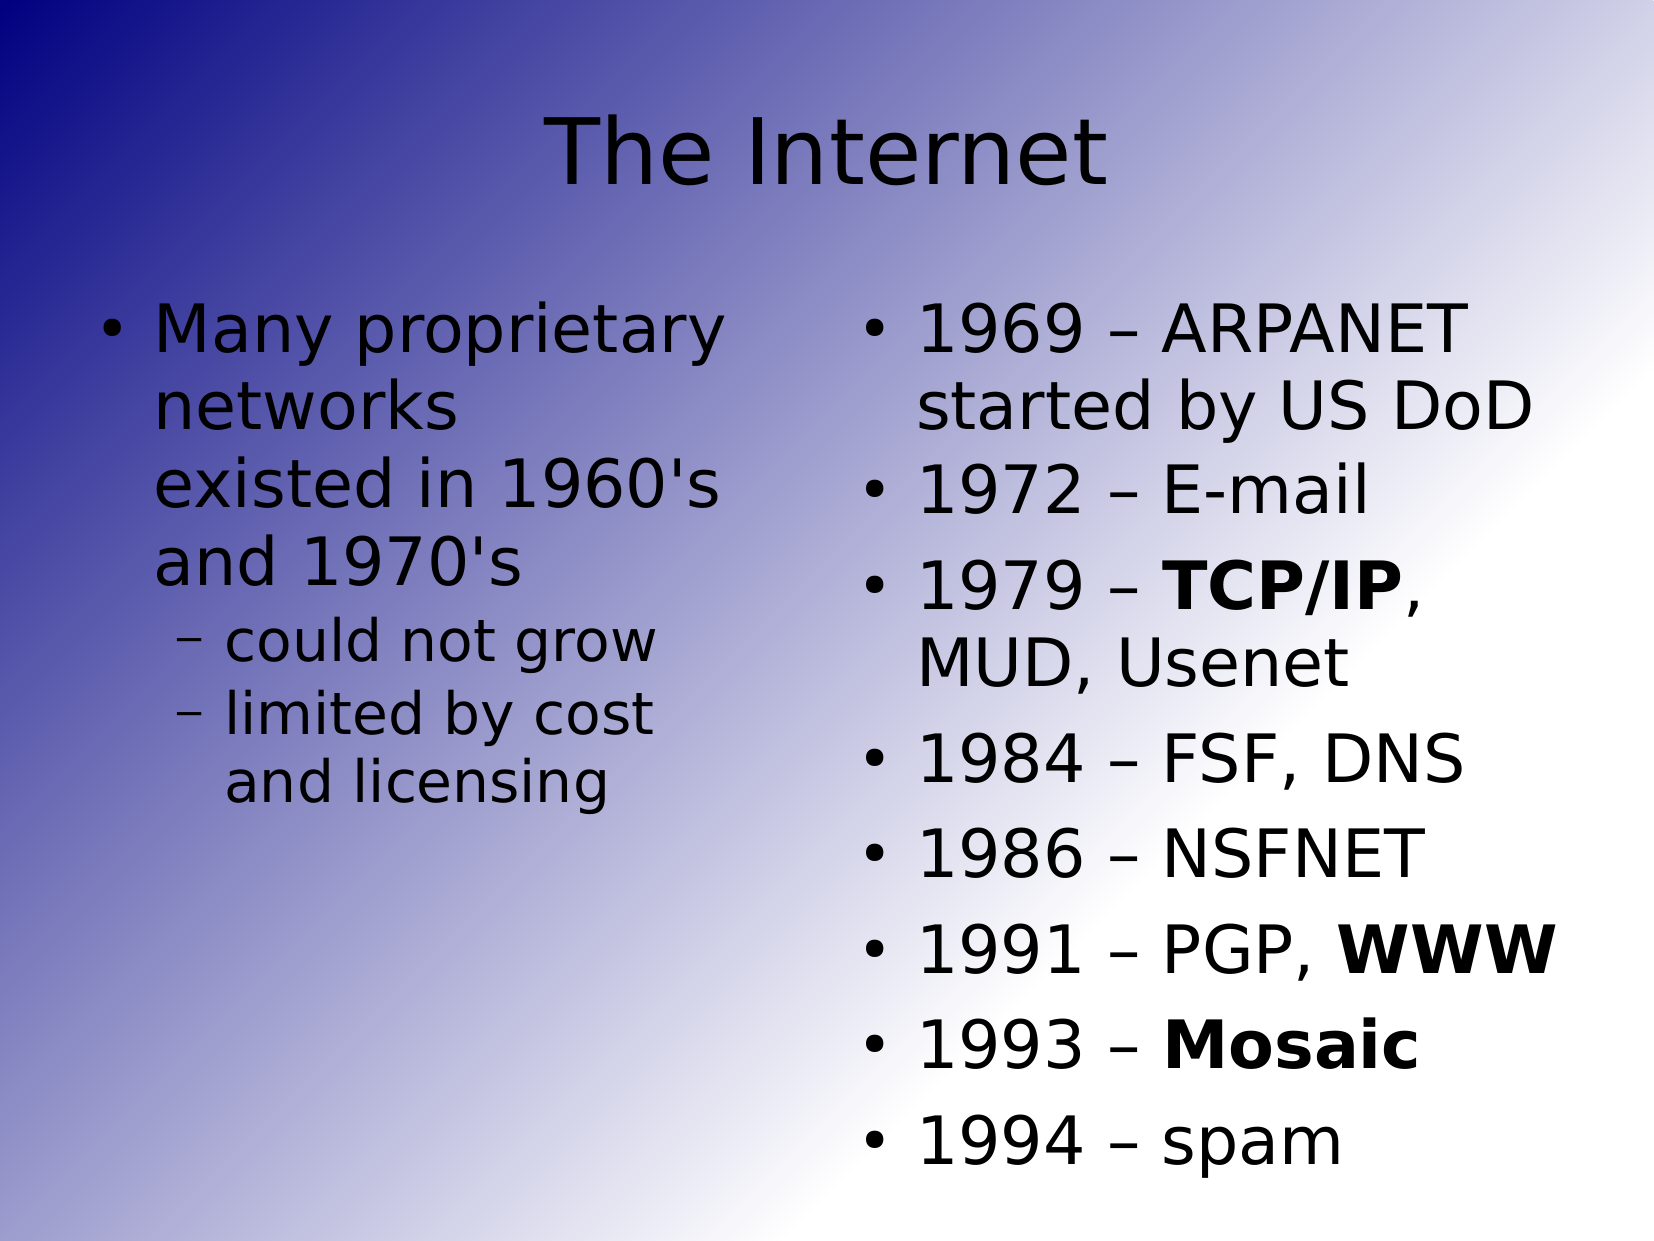

# The Internet
Many proprietary networks
existed in 1960's and 1970's
could not grow
limited by cost
and licensing
1969 – ARPANET
started by US DoD
1972 – E-mail
1979 – TCP/IP, MUD, Usenet
1984 – FSF, DNS
1986 – NSFNET
1991 – PGP, WWW
1993 – Mosaic
1994 – spam